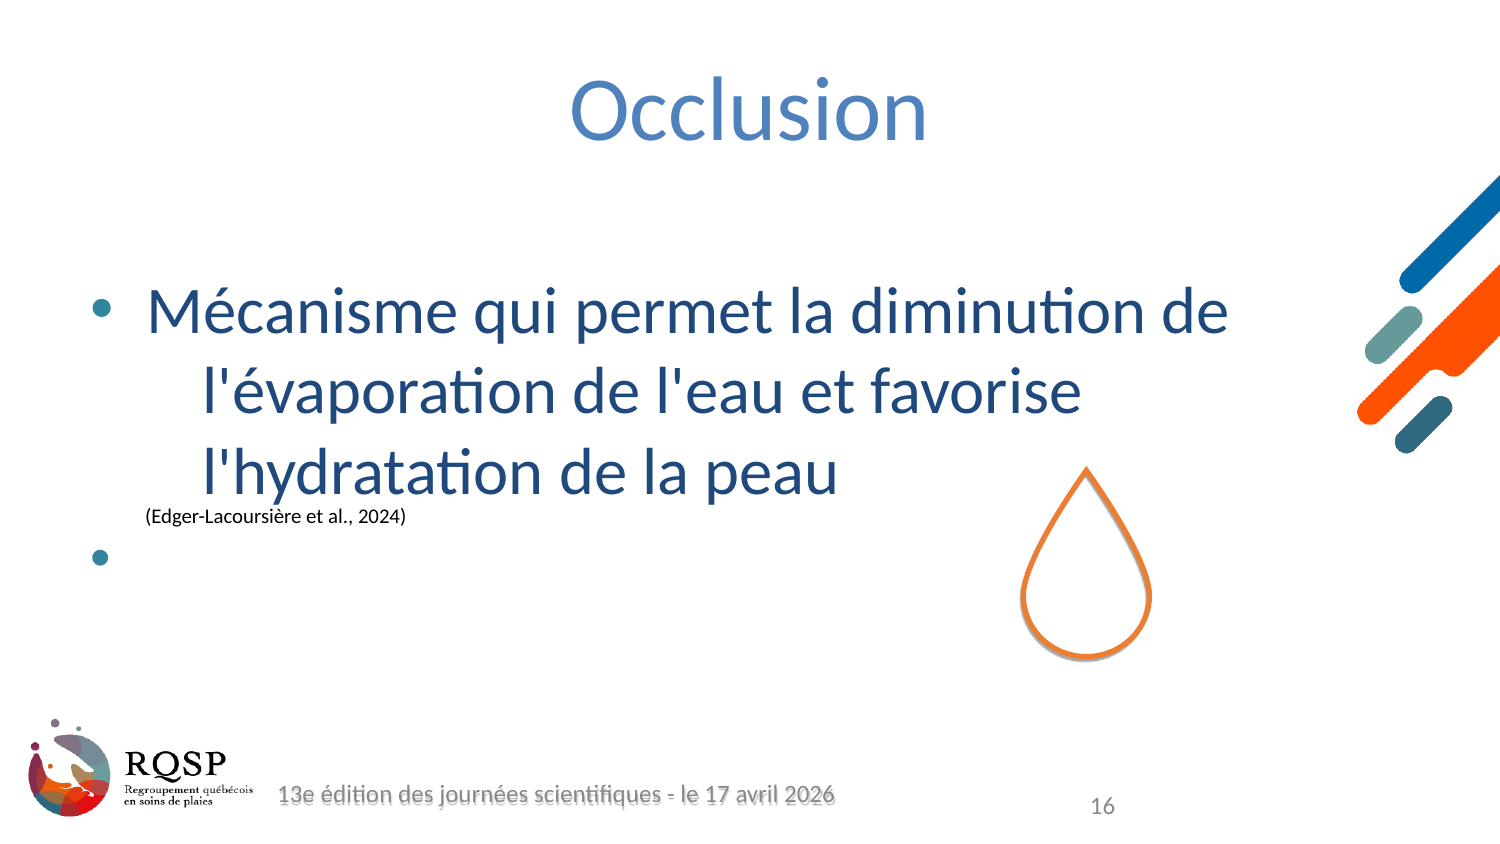

# Occlusion
Mécanisme qui permet la diminution de l'évaporation de l'eau et favorise l'hydratation de la peau
(Edger-Lacoursière et al., 2024)